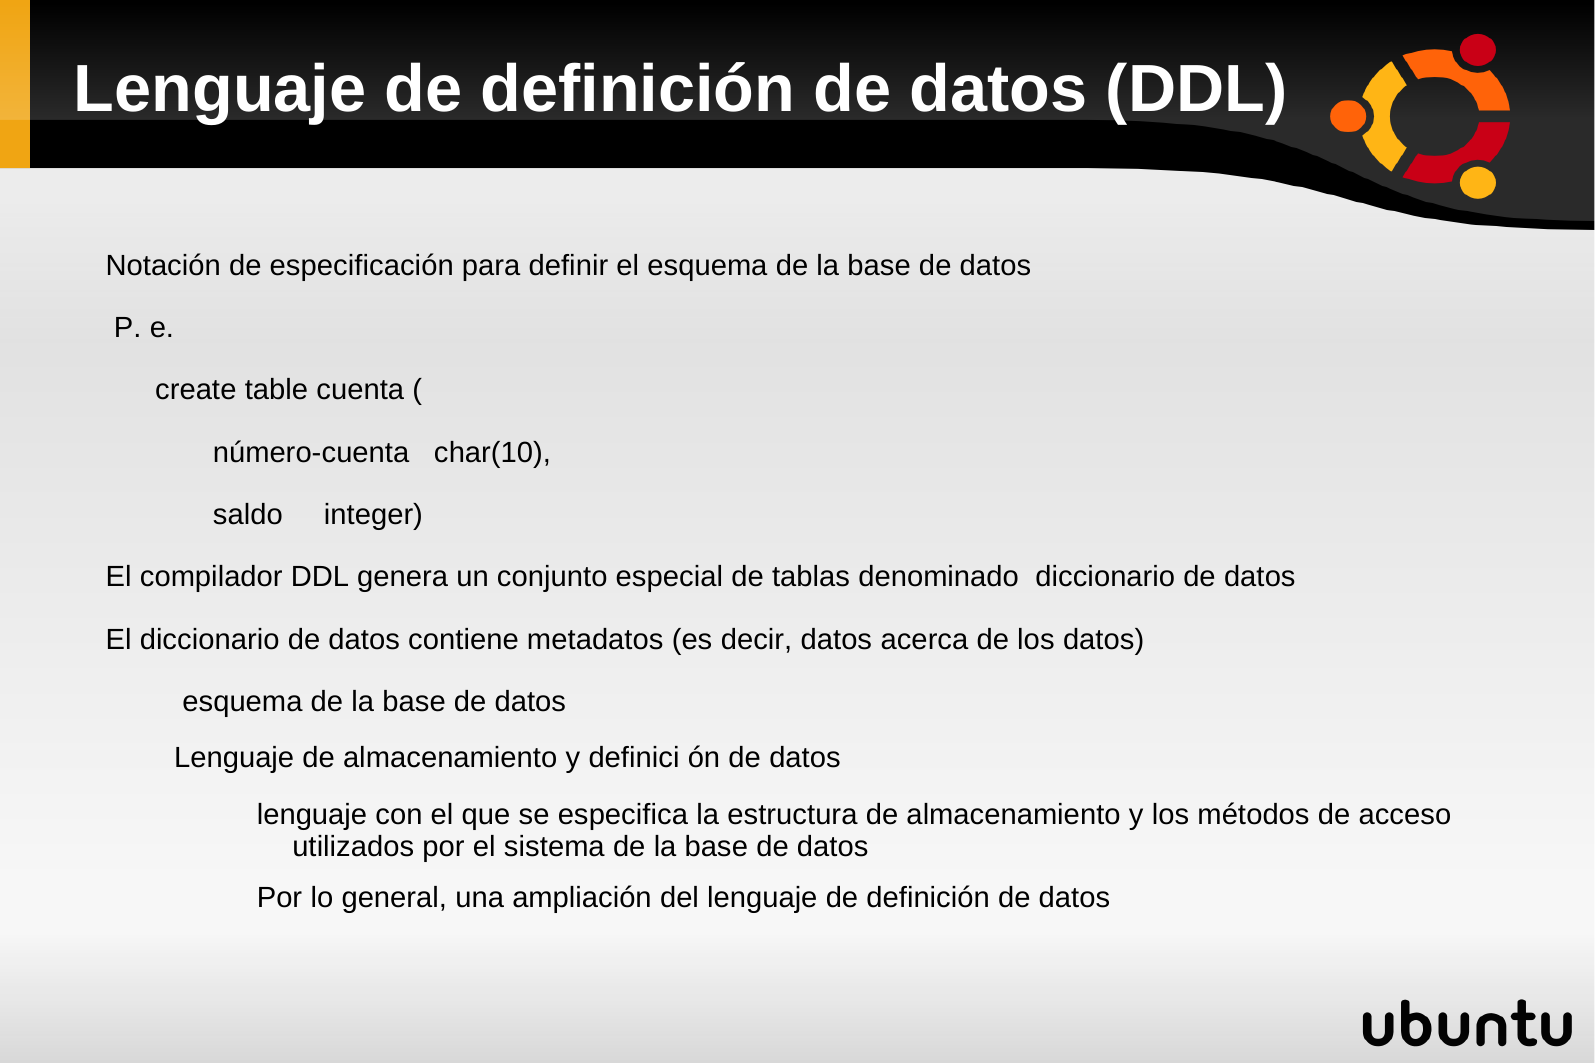

# Lenguaje de definición de datos (DDL)
 Notación de especificación para definir el esquema de la base de datos
 P. e.
 create table cuenta (
 número-cuenta char(10),
 saldo integer)
 El compilador DDL genera un conjunto especial de tablas denominado diccionario de datos
 El diccionario de datos contiene metadatos (es decir, datos acerca de los datos)
 esquema de la base de datos
Lenguaje de almacenamiento y definici ón de datos
lenguaje con el que se especifica la estructura de almacenamiento y los métodos de acceso utilizados por el sistema de la base de datos
Por lo general, una ampliación del lenguaje de definición de datos